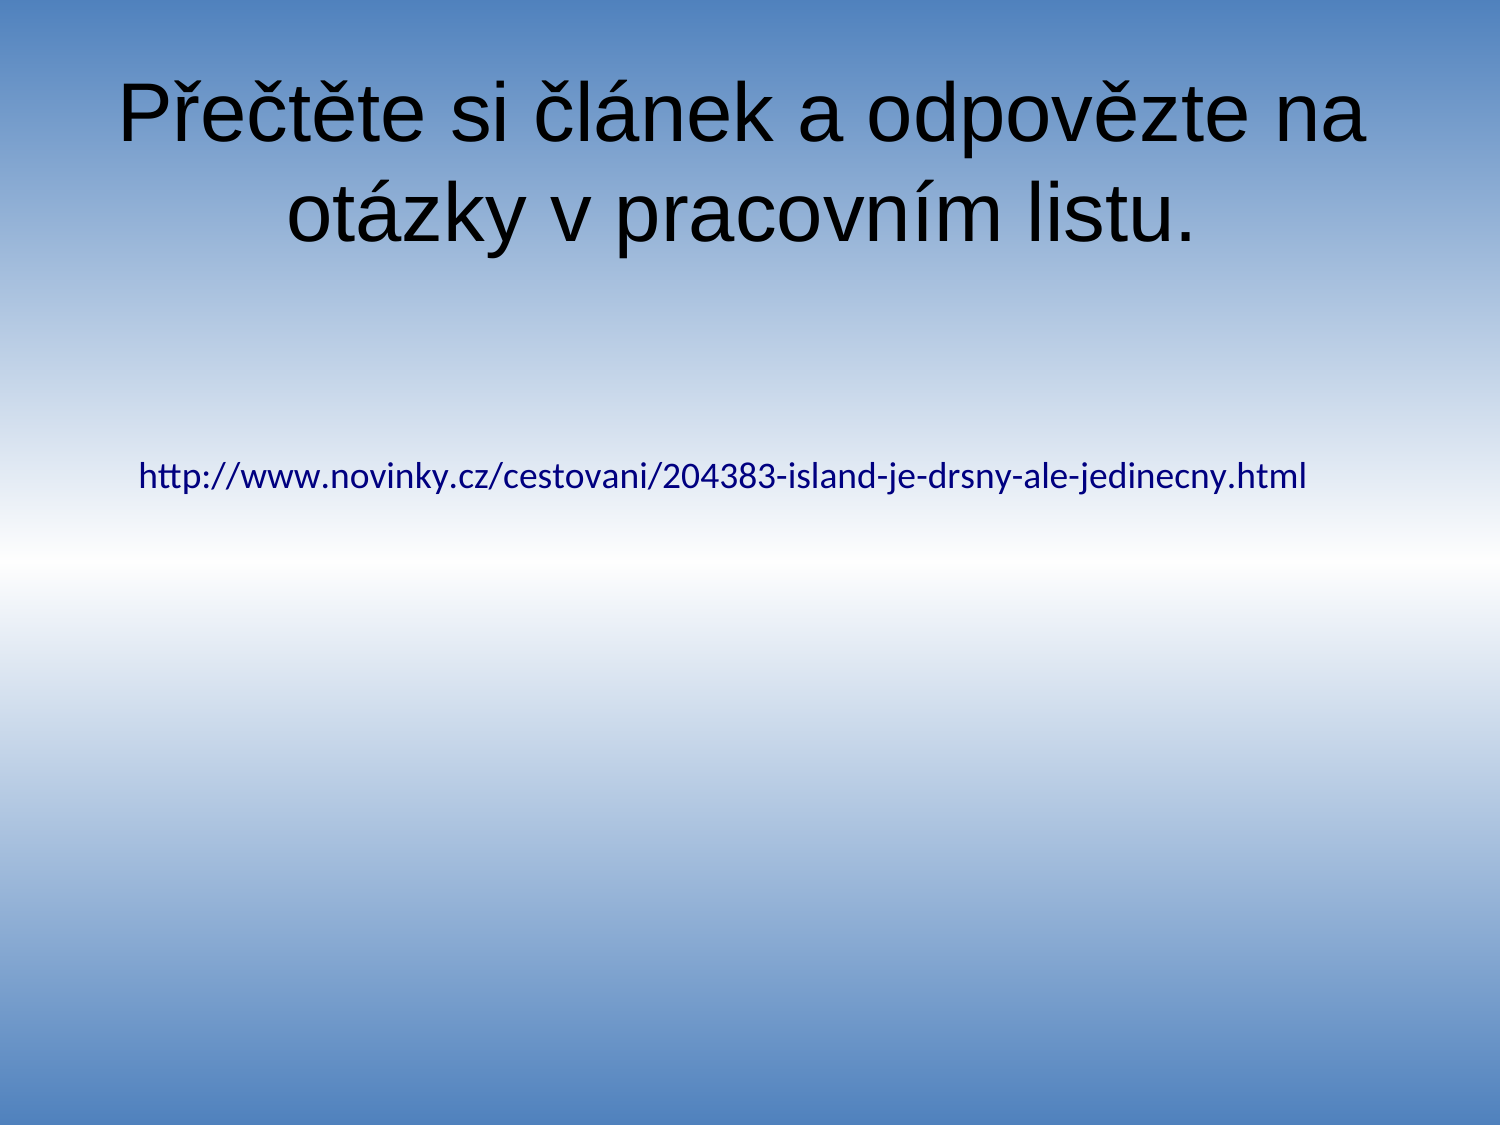

Přečtěte si článek a odpovězte na otázky v pracovním listu.
# http://www.novinky.cz/cestovani/204383-island-je-drsny-ale-jedinecny.html